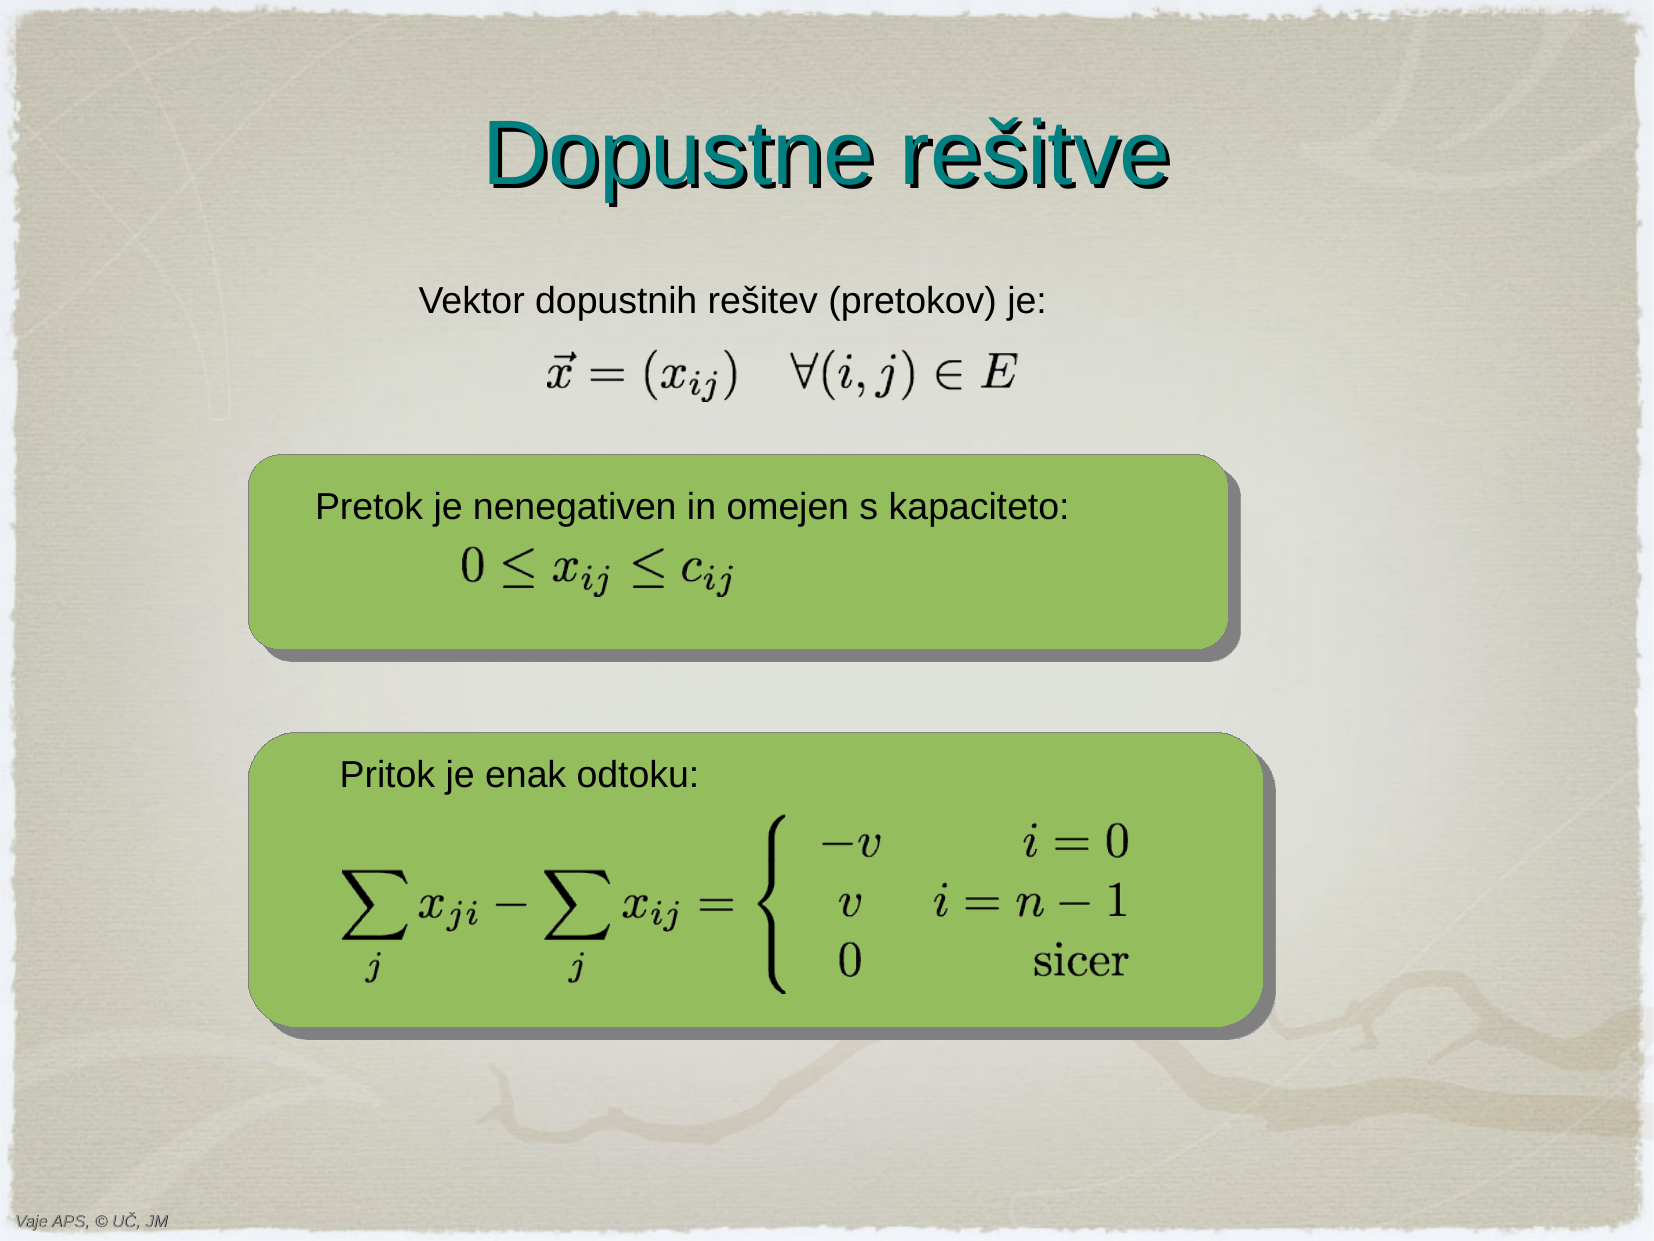

# Dopustne rešitve
Vektor dopustnih rešitev (pretokov) je:
Pretok je nenegativen in omejen s kapaciteto:
Pritok je enak odtoku: